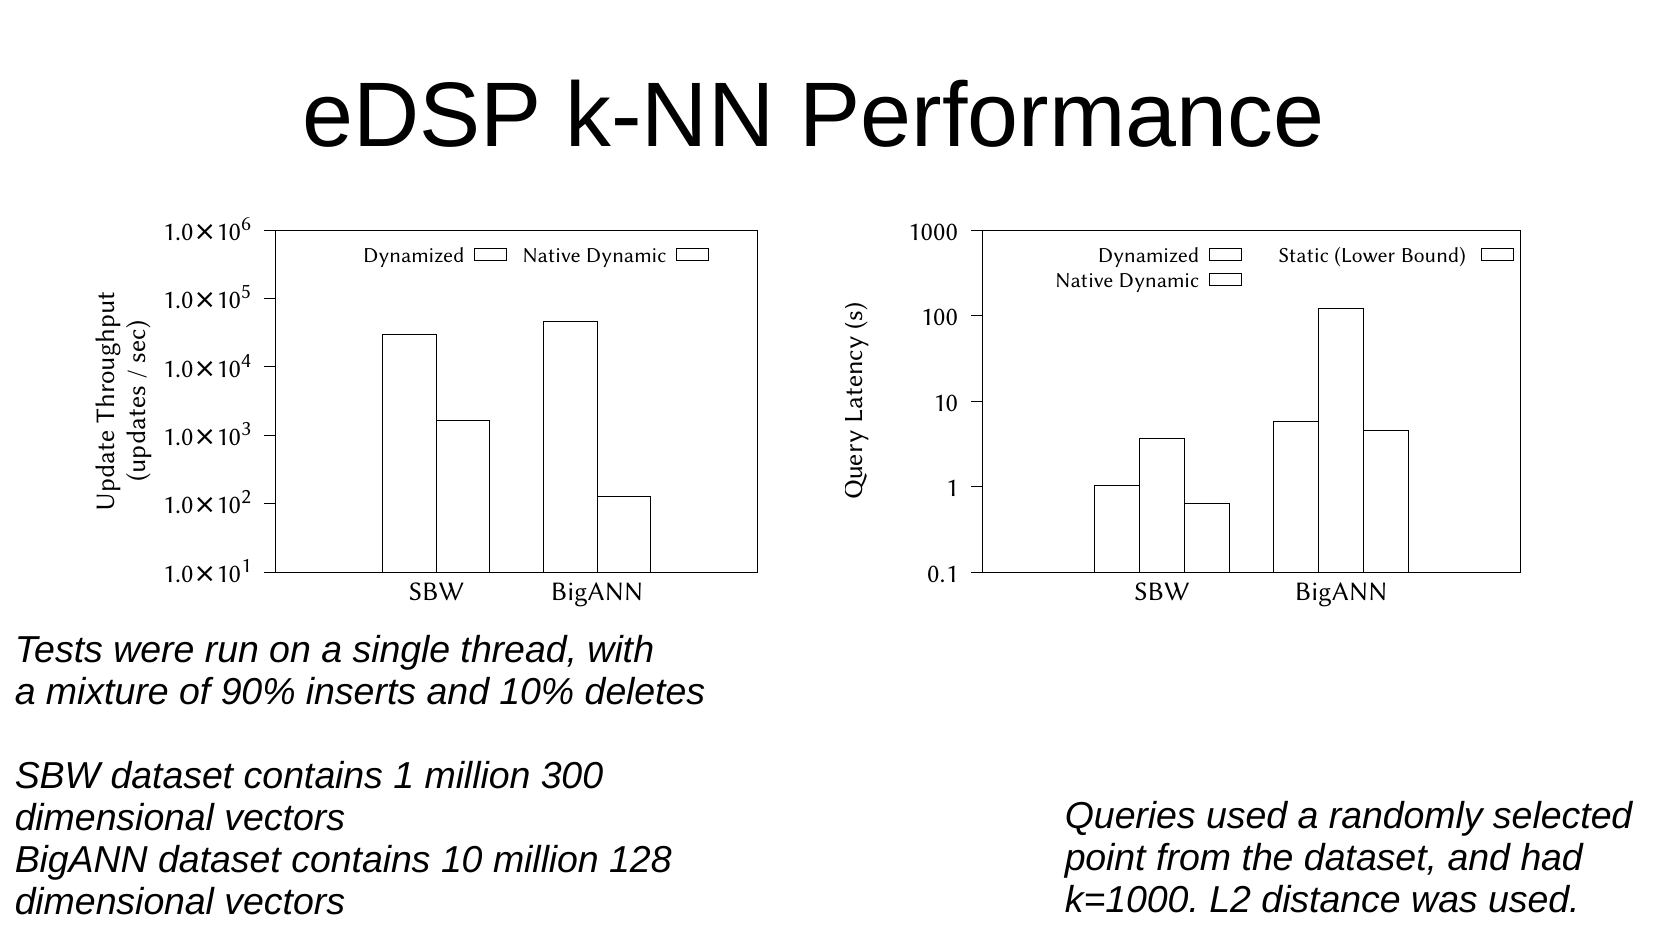

# eDSP k-NN Performance
Tests were run on a single thread, with
a mixture of 90% inserts and 10% deletes
SBW dataset contains 1 million 300
dimensional vectors
BigANN dataset contains 10 million 128
dimensional vectors
Queries used a randomly selected
point from the dataset, and had
k=1000. L2 distance was used.